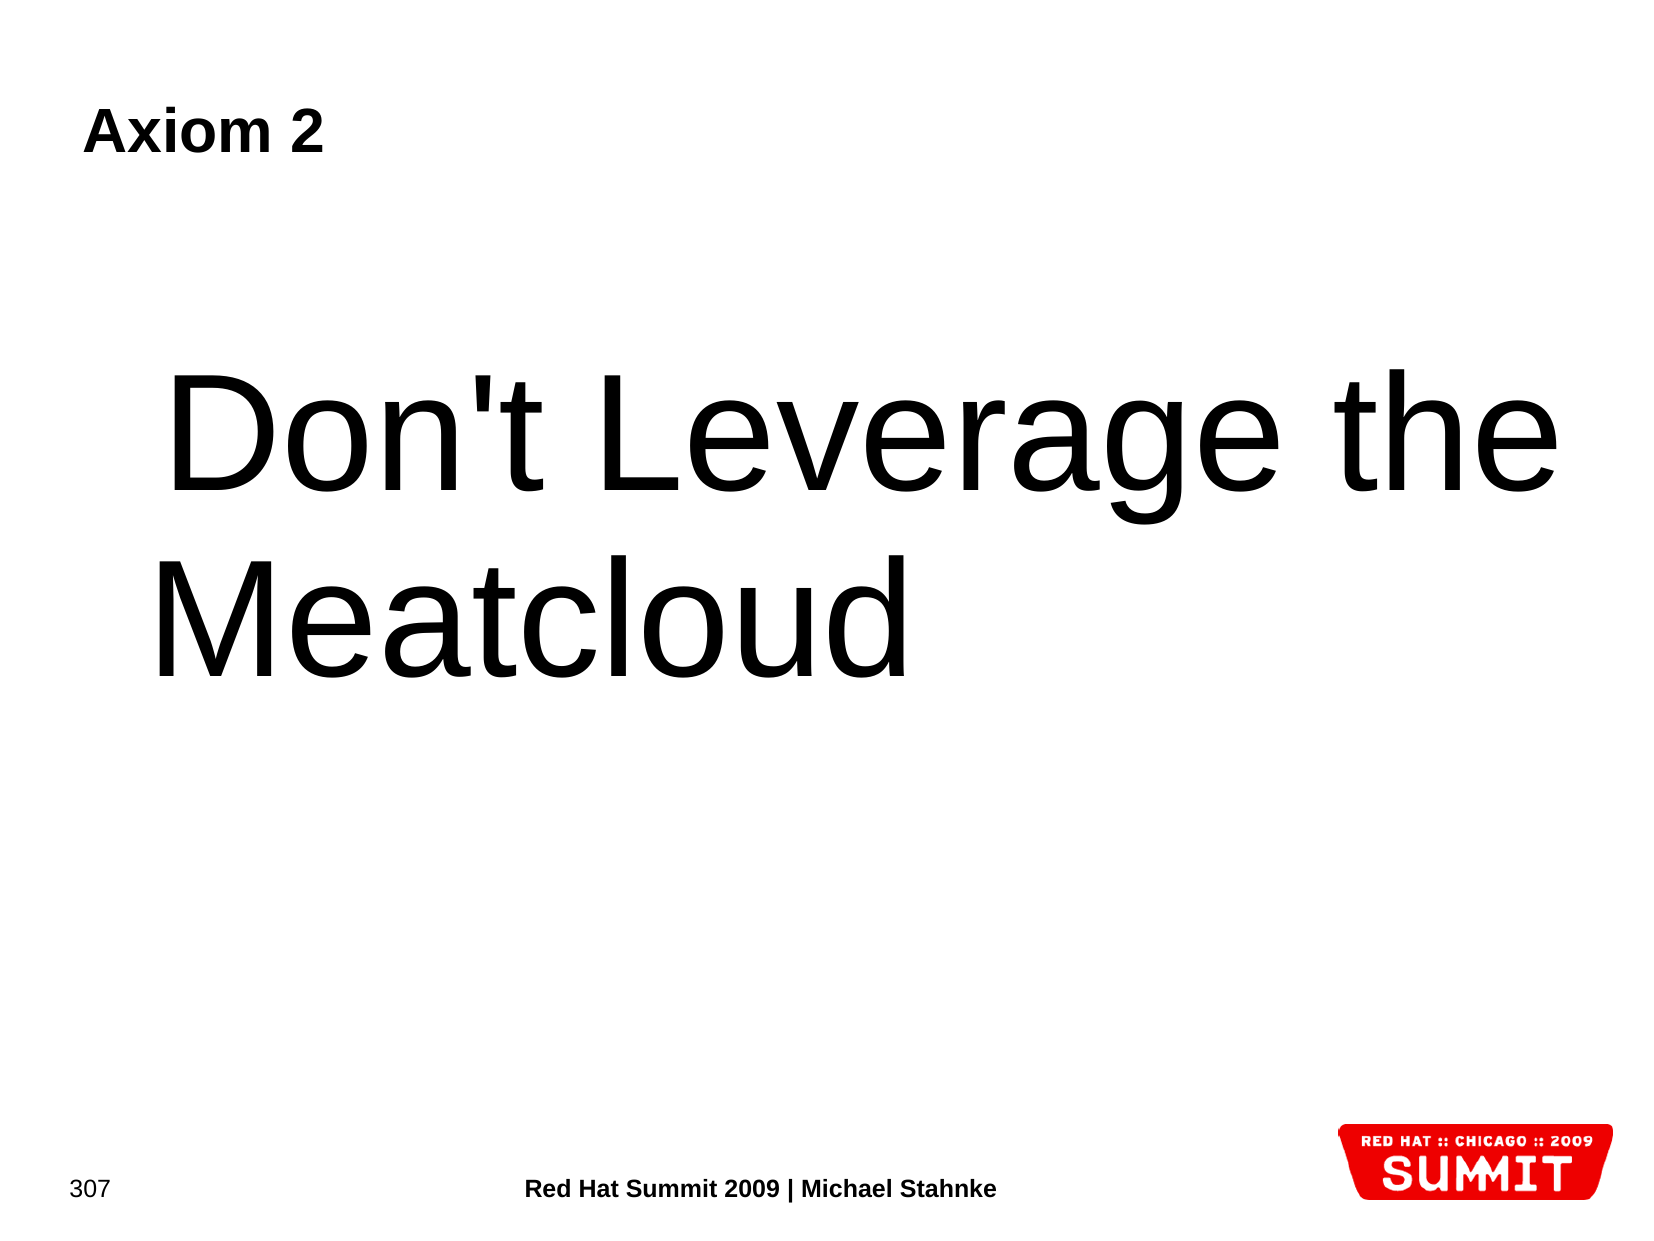

# Axiom 2
Don't Leverage the Meatcloud